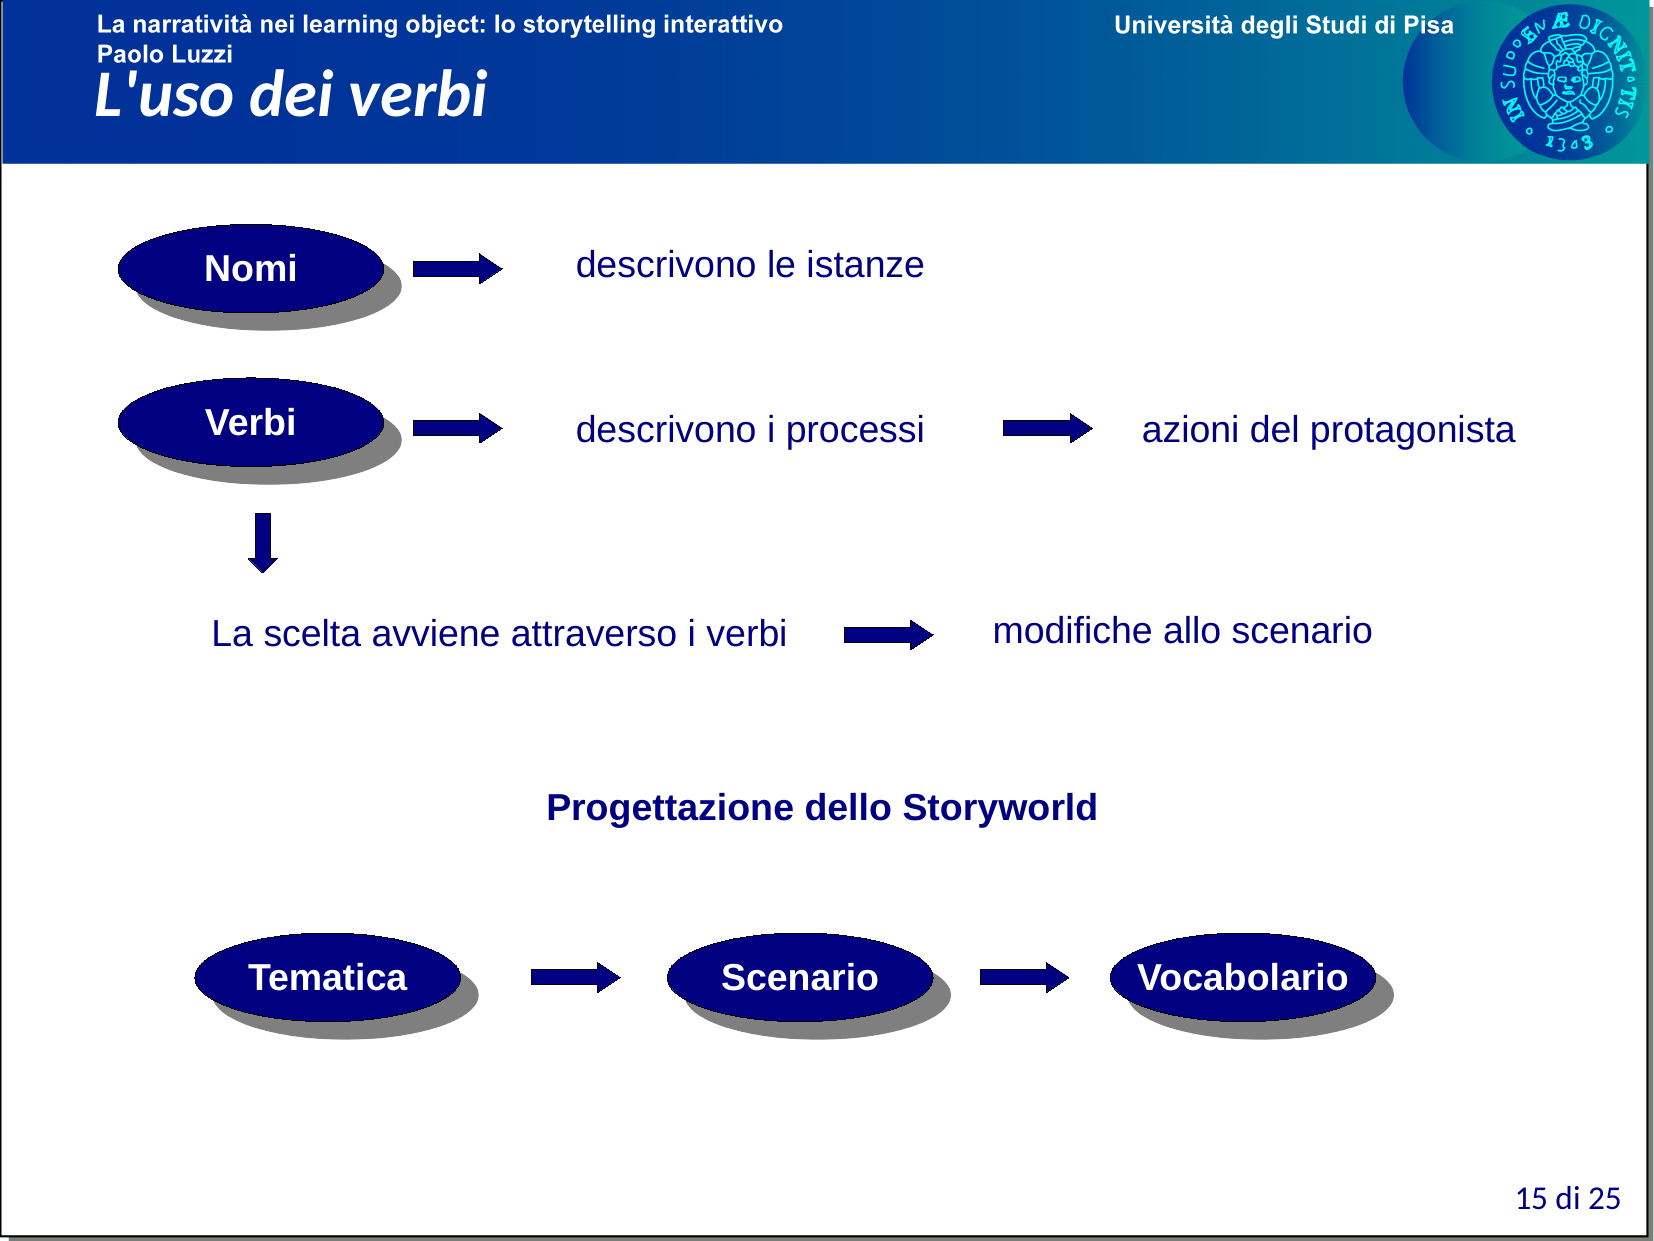

L'uso dei verbi
Nomi
descrivono le istanze
Verbi
descrivono i processi
azioni del protagonista
modifiche allo scenario
La scelta avviene attraverso i verbi
Progettazione dello Storyworld
Tematica
Scenario
Vocabolario
15
15 di 25